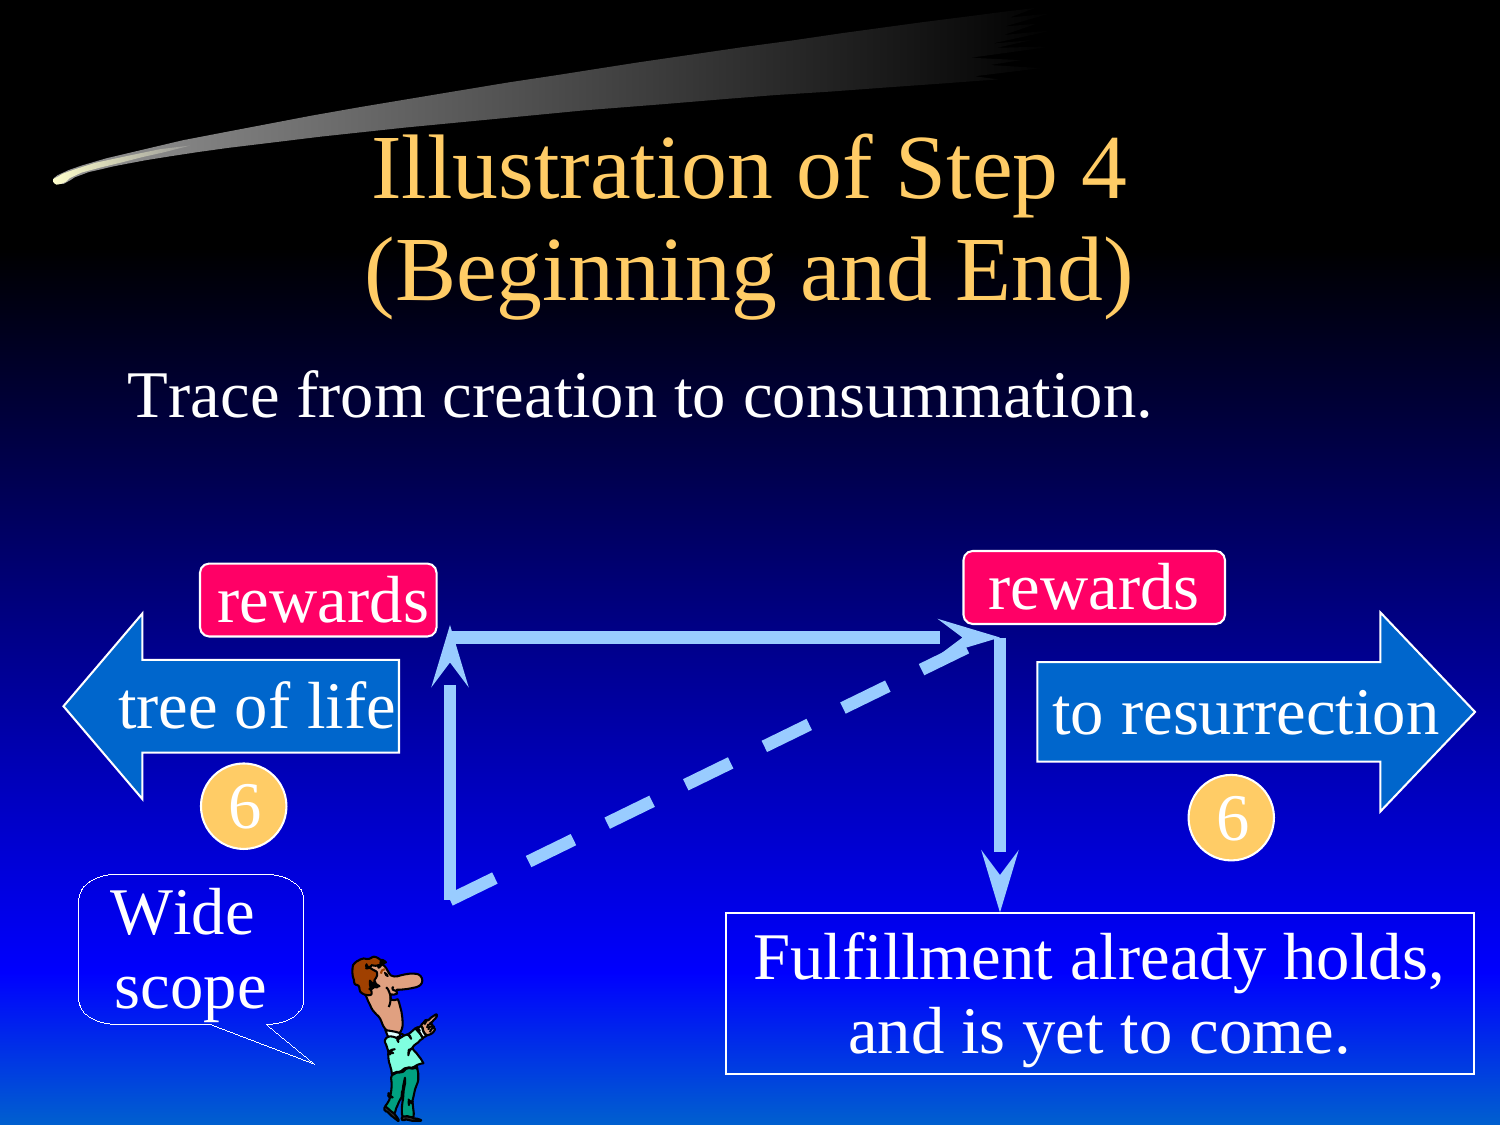

# Illustration of Step 4 (Beginning and End)
Trace from creation to consummation.
rewards
rewards
to resurrection
tree of life
6
6
Wide
scope
Fulfillment already holds,
and is yet to come.